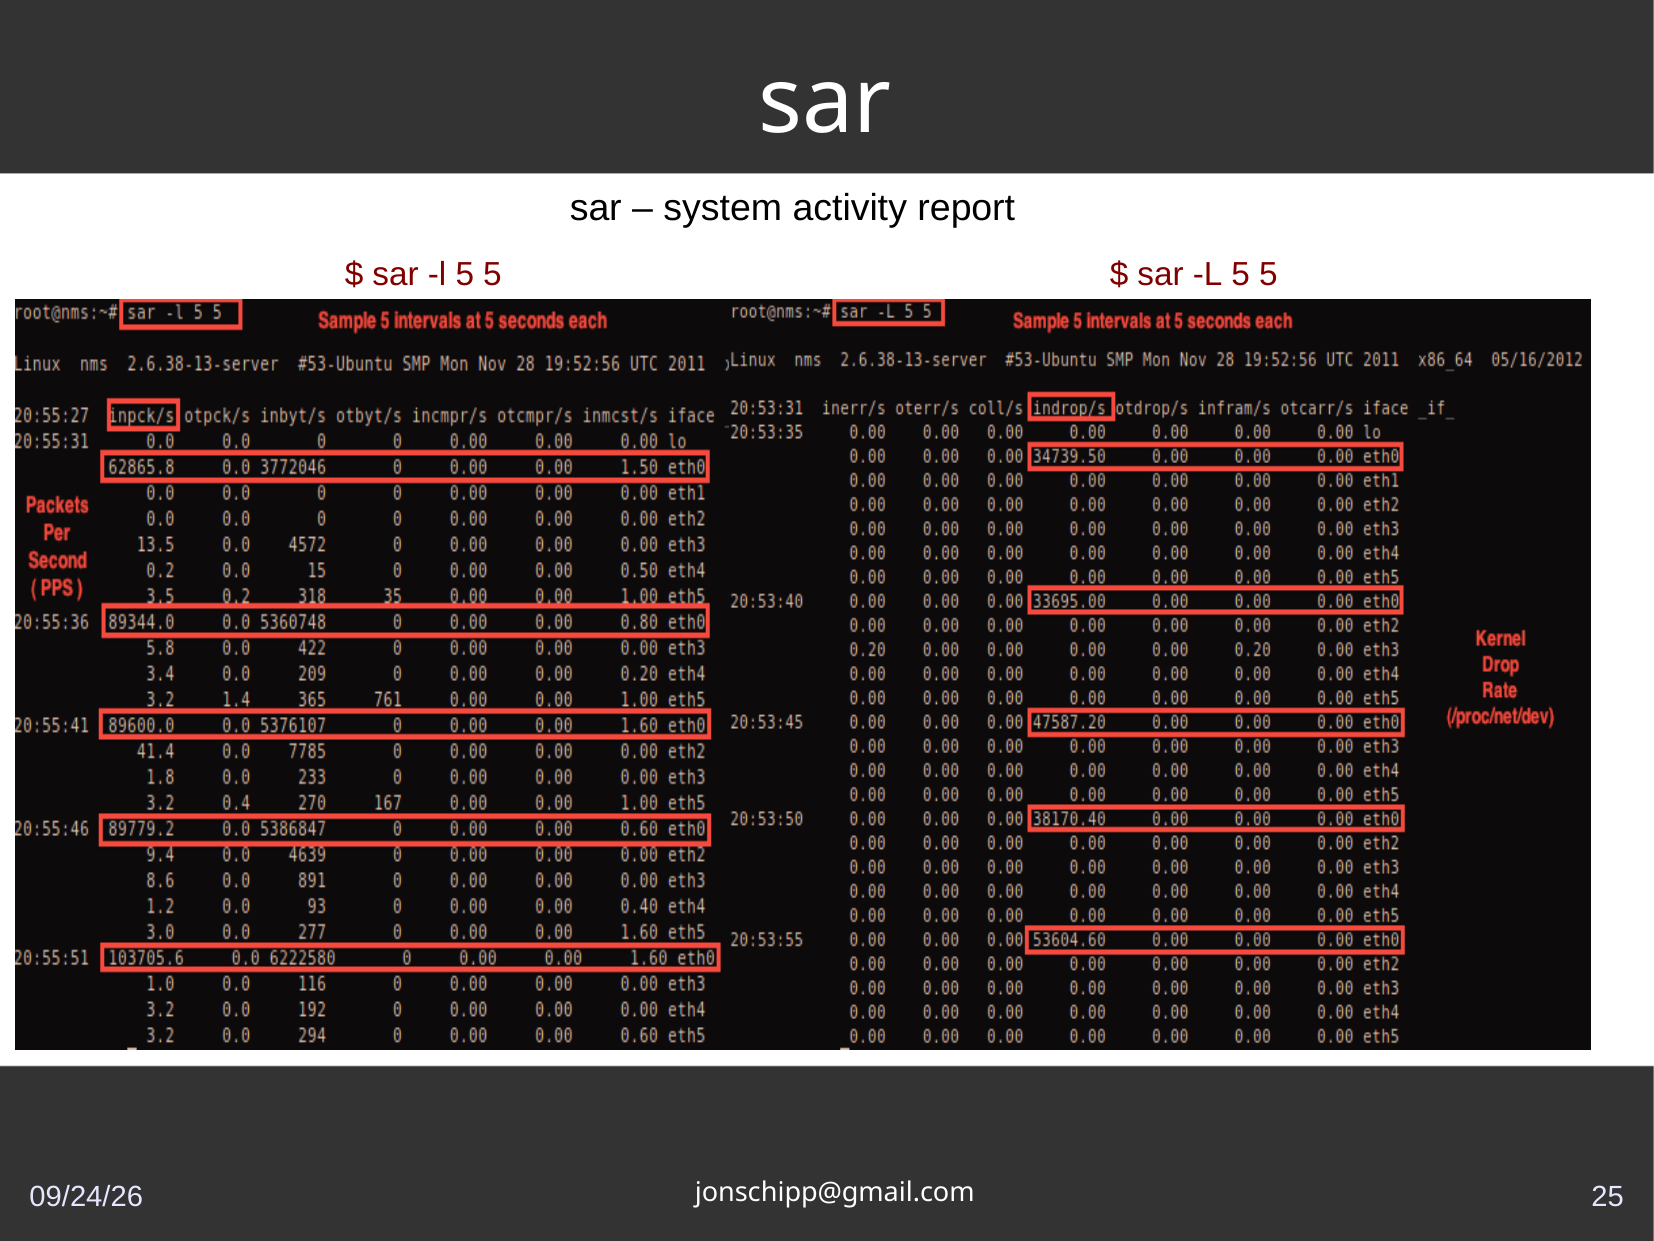

sar
sar – system activity report
$ sar -L 5 5
$ sar -l 5 5
jonschipp@gmail.com